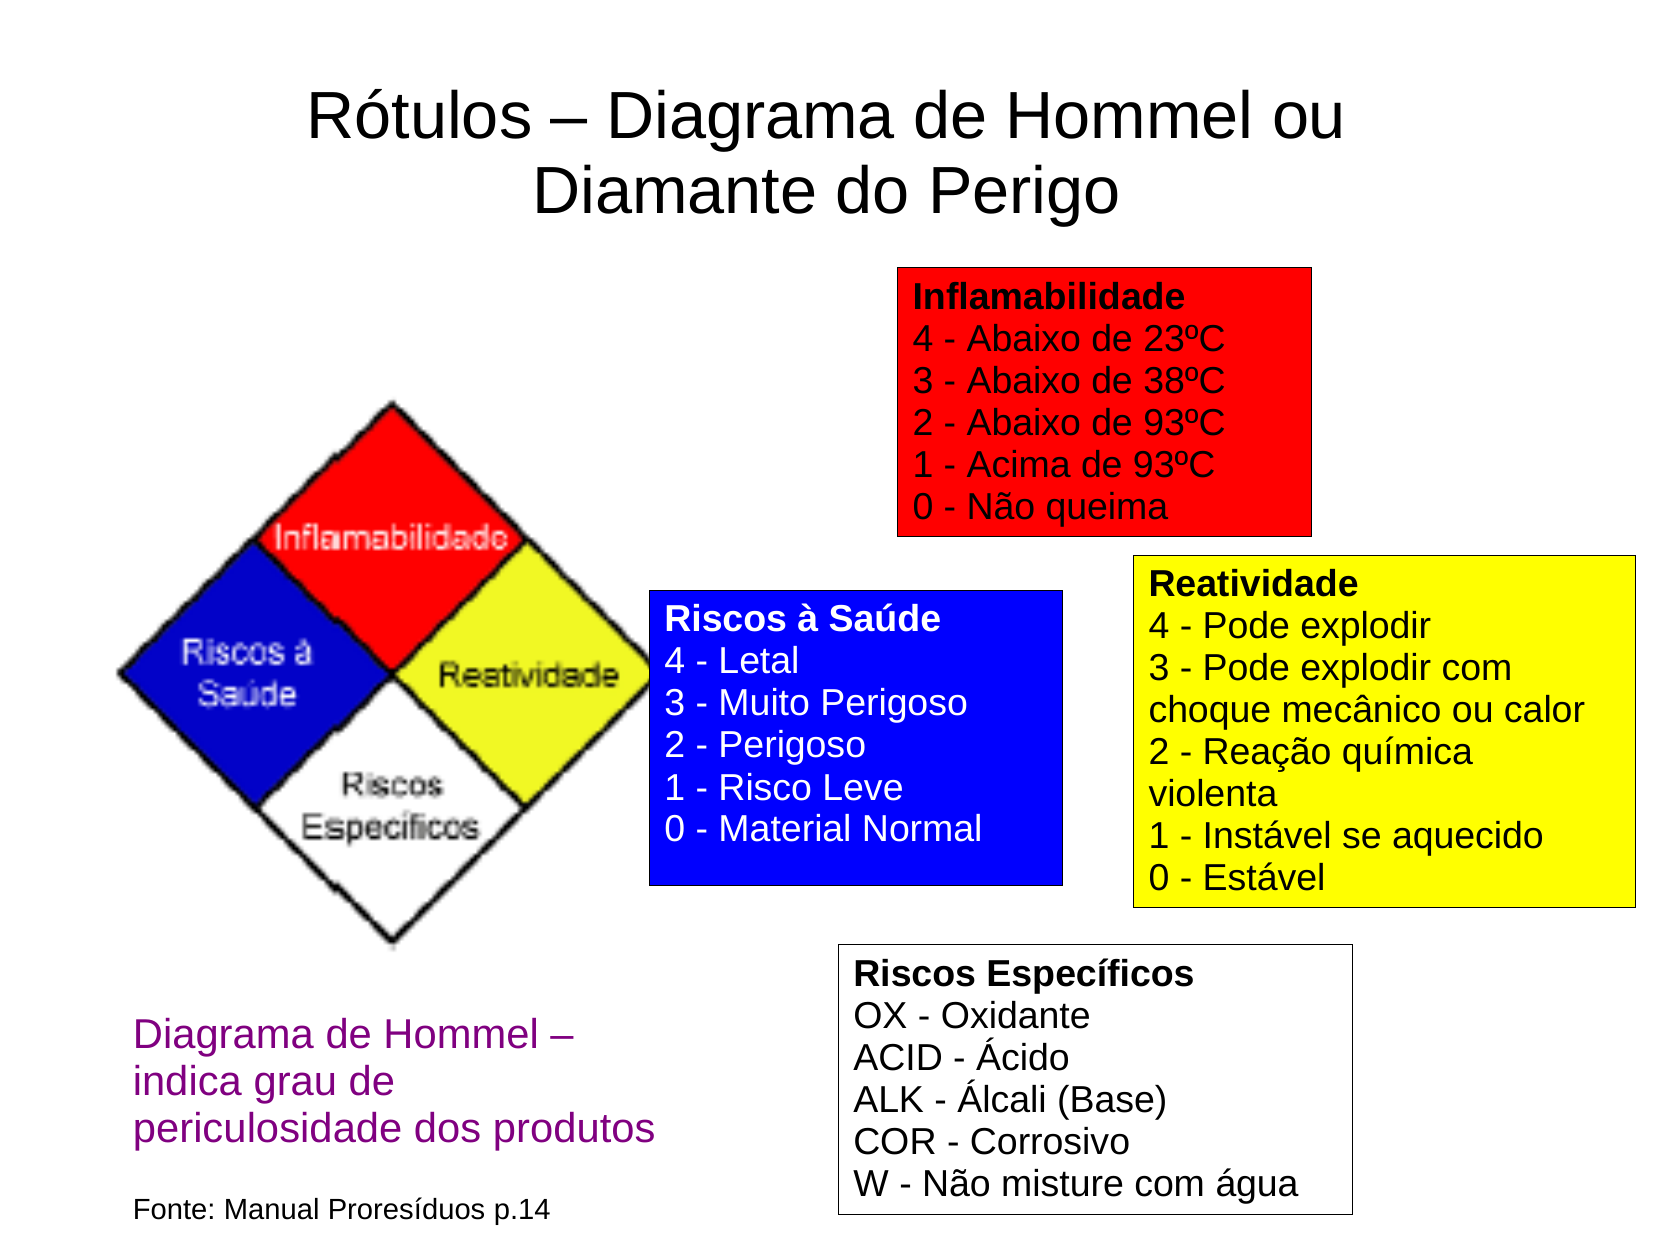

# Rótulos – Diagrama de Hommel ou Diamante do Perigo
Inflamabilidade
4 - Abaixo de 23ºC
3 - Abaixo de 38ºC
2 - Abaixo de 93ºC
1 - Acima de 93ºC
0 - Não queima
Reatividade
4 - Pode explodir
3 - Pode explodir com
choque mecânico ou calor
2 - Reação química
violenta
1 - Instável se aquecido
0 - Estável
Riscos à Saúde
4 - Letal
3 - Muito Perigoso
2 - Perigoso
1 - Risco Leve
0 - Material Normal
Riscos Específicos
OX - Oxidante
ACID - Ácido
ALK - Álcali (Base)
COR - Corrosivo
W - Não misture com água
Diagrama de Hommel – indica grau de periculosidade dos produtos
Fonte: Manual Proresíduos p.14